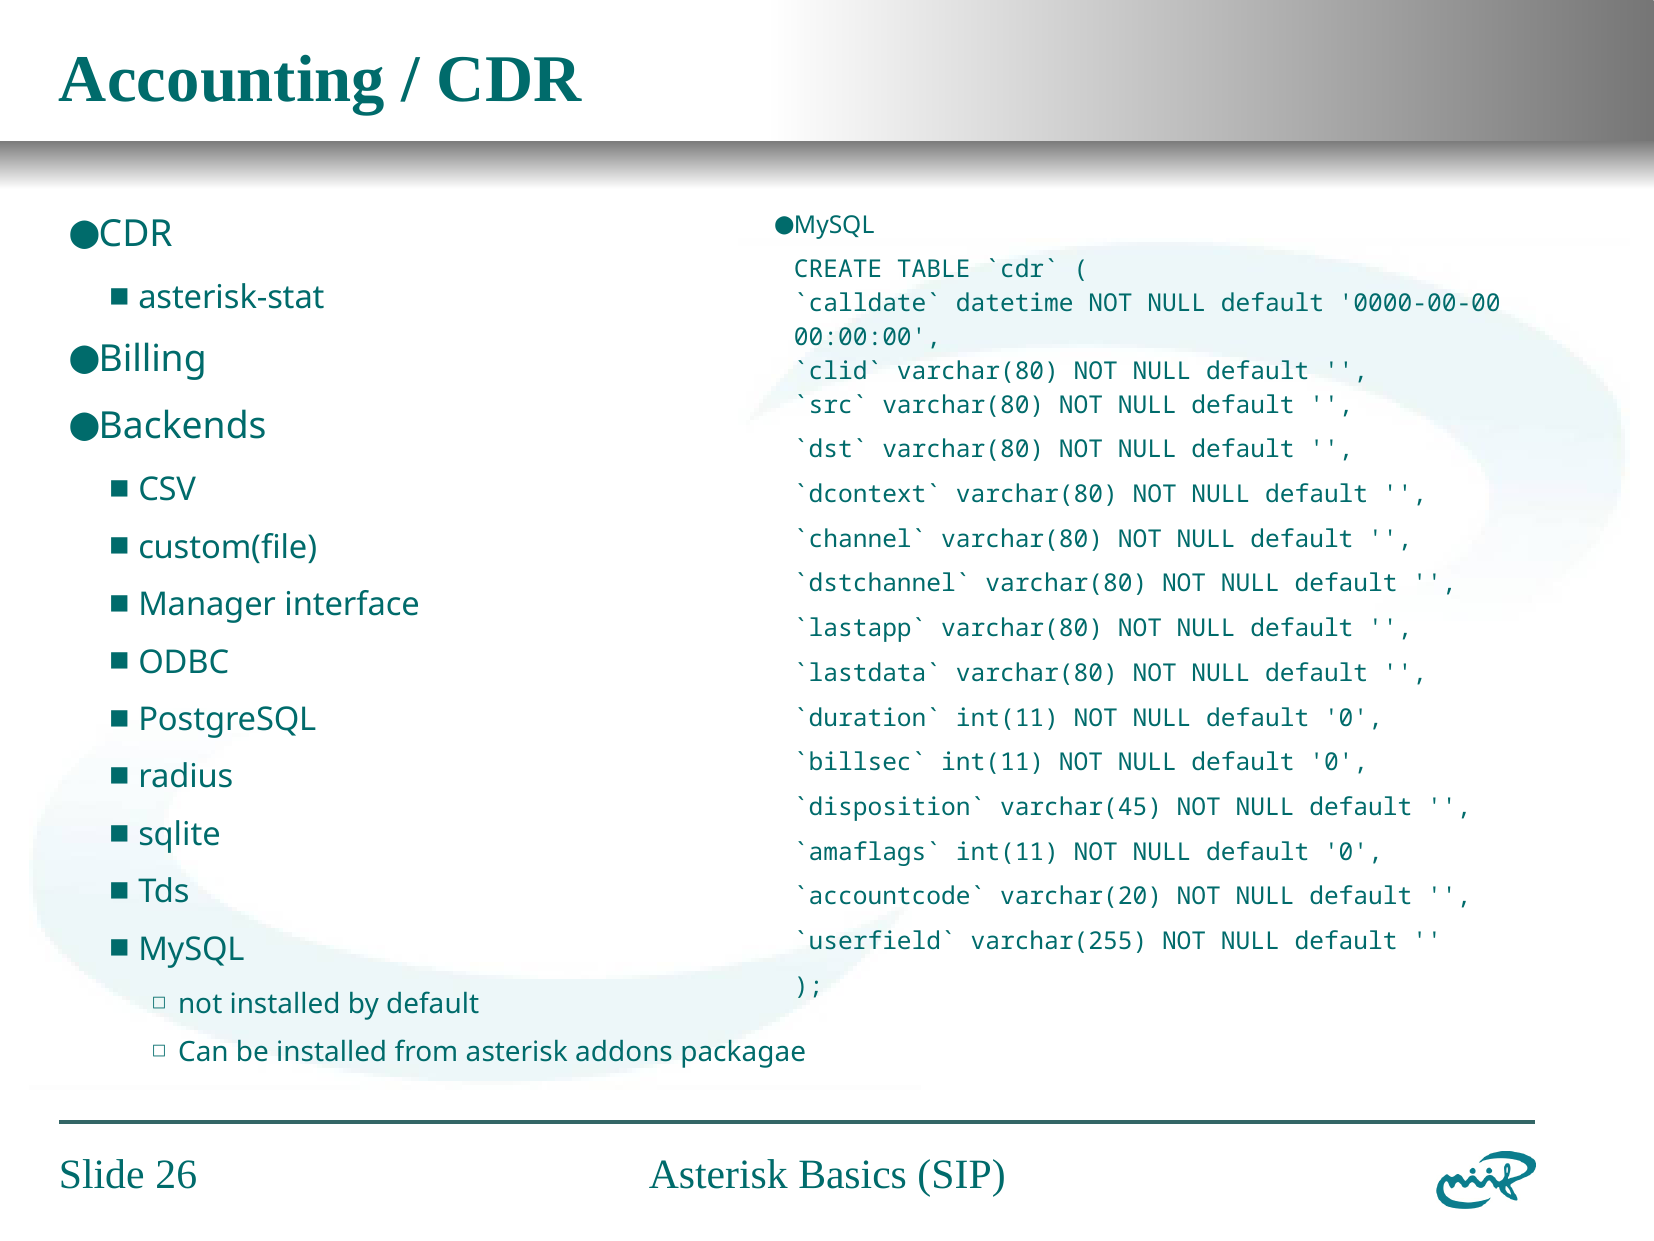

# Accounting / CDR
CDR
asterisk-stat
Billing
Backends
CSV
custom(file)
Manager interface
ODBC
PostgreSQL
radius
sqlite
Tds
MySQL
not installed by default
Can be installed from asterisk addons packagae
MySQL
CREATE TABLE `cdr` (
`calldate` datetime NOT NULL default '0000-00-00 00:00:00',
`clid` varchar(80) NOT NULL default '',
`src` varchar(80) NOT NULL default '',
`dst` varchar(80) NOT NULL default '',
`dcontext` varchar(80) NOT NULL default '',
`channel` varchar(80) NOT NULL default '',
`dstchannel` varchar(80) NOT NULL default '',
`lastapp` varchar(80) NOT NULL default '',
`lastdata` varchar(80) NOT NULL default '',
`duration` int(11) NOT NULL default '0',
`billsec` int(11) NOT NULL default '0',
`disposition` varchar(45) NOT NULL default '',
`amaflags` int(11) NOT NULL default '0',
`accountcode` varchar(20) NOT NULL default '',
`userfield` varchar(255) NOT NULL default ''
);
26
Asterisk Basics (SIP)